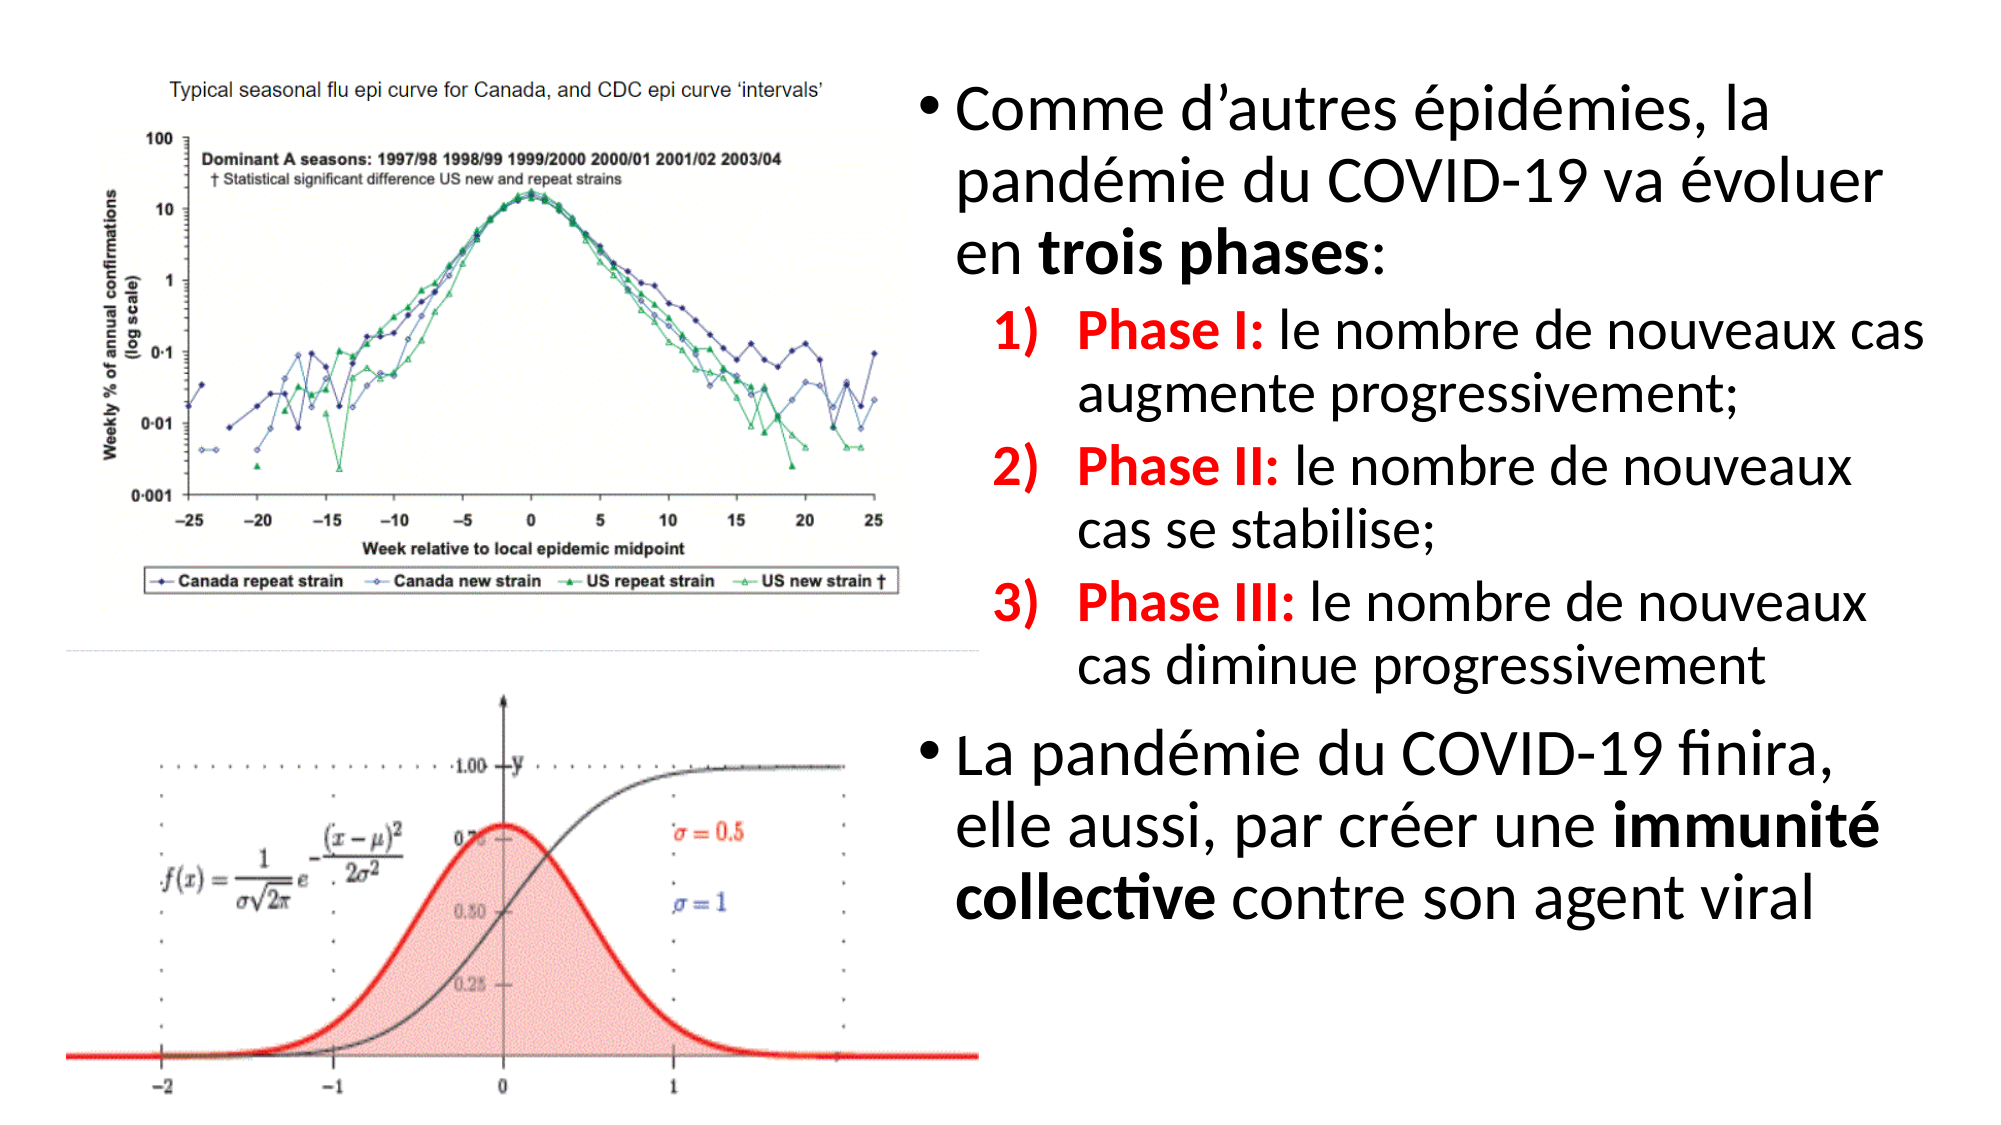

Comme d’autres épidémies, la pandémie du COVID-19 va évoluer en trois phases:
Phase I: le nombre de nouveaux cas augmente progressivement;
Phase II: le nombre de nouveaux cas se stabilise;
Phase III: le nombre de nouveaux cas diminue progressivement
La pandémie du COVID-19 finira, elle aussi, par créer une immunité collective contre son agent viral